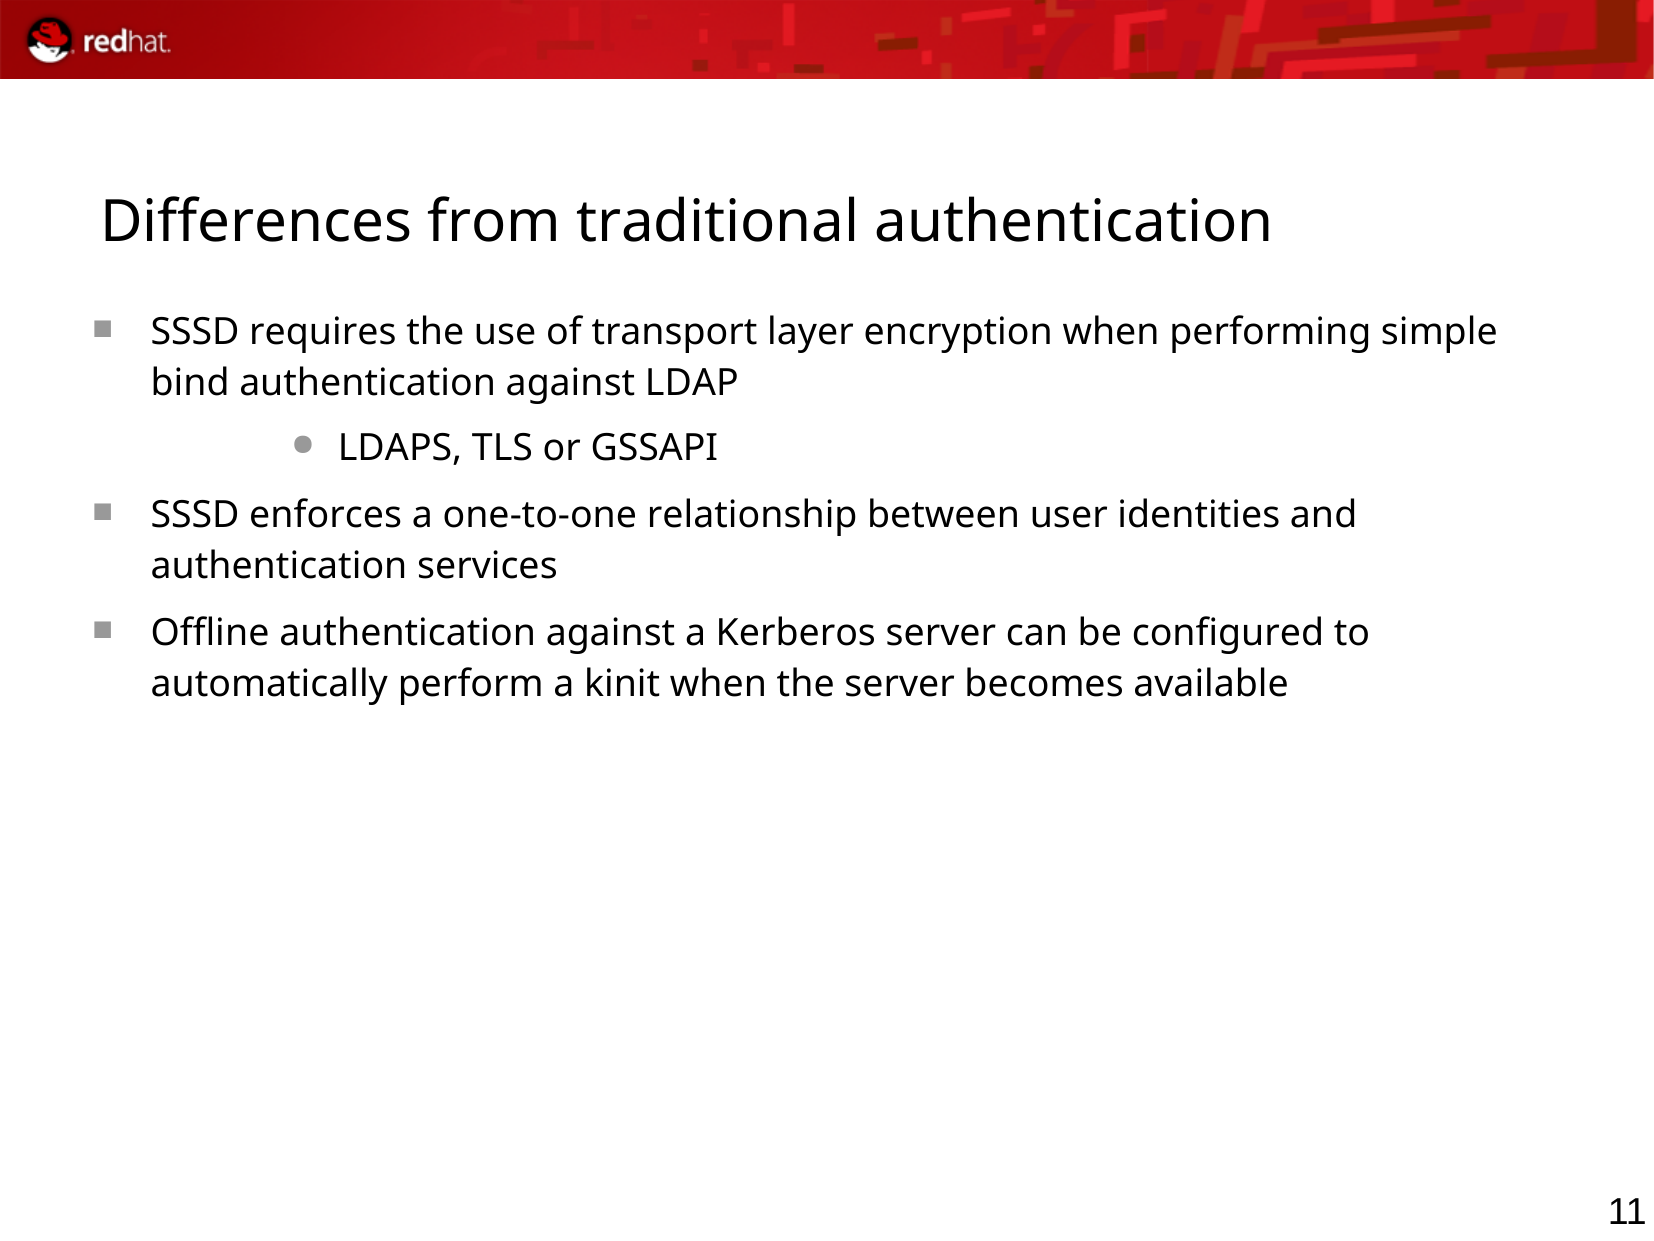

# Differences from traditional authentication
SSSD requires the use of transport layer encryption when performing simple bind authentication against LDAP
LDAPS, TLS or GSSAPI
SSSD enforces a one-to-one relationship between user identities and authentication services
Offline authentication against a Kerberos server can be configured to automatically perform a kinit when the server becomes available